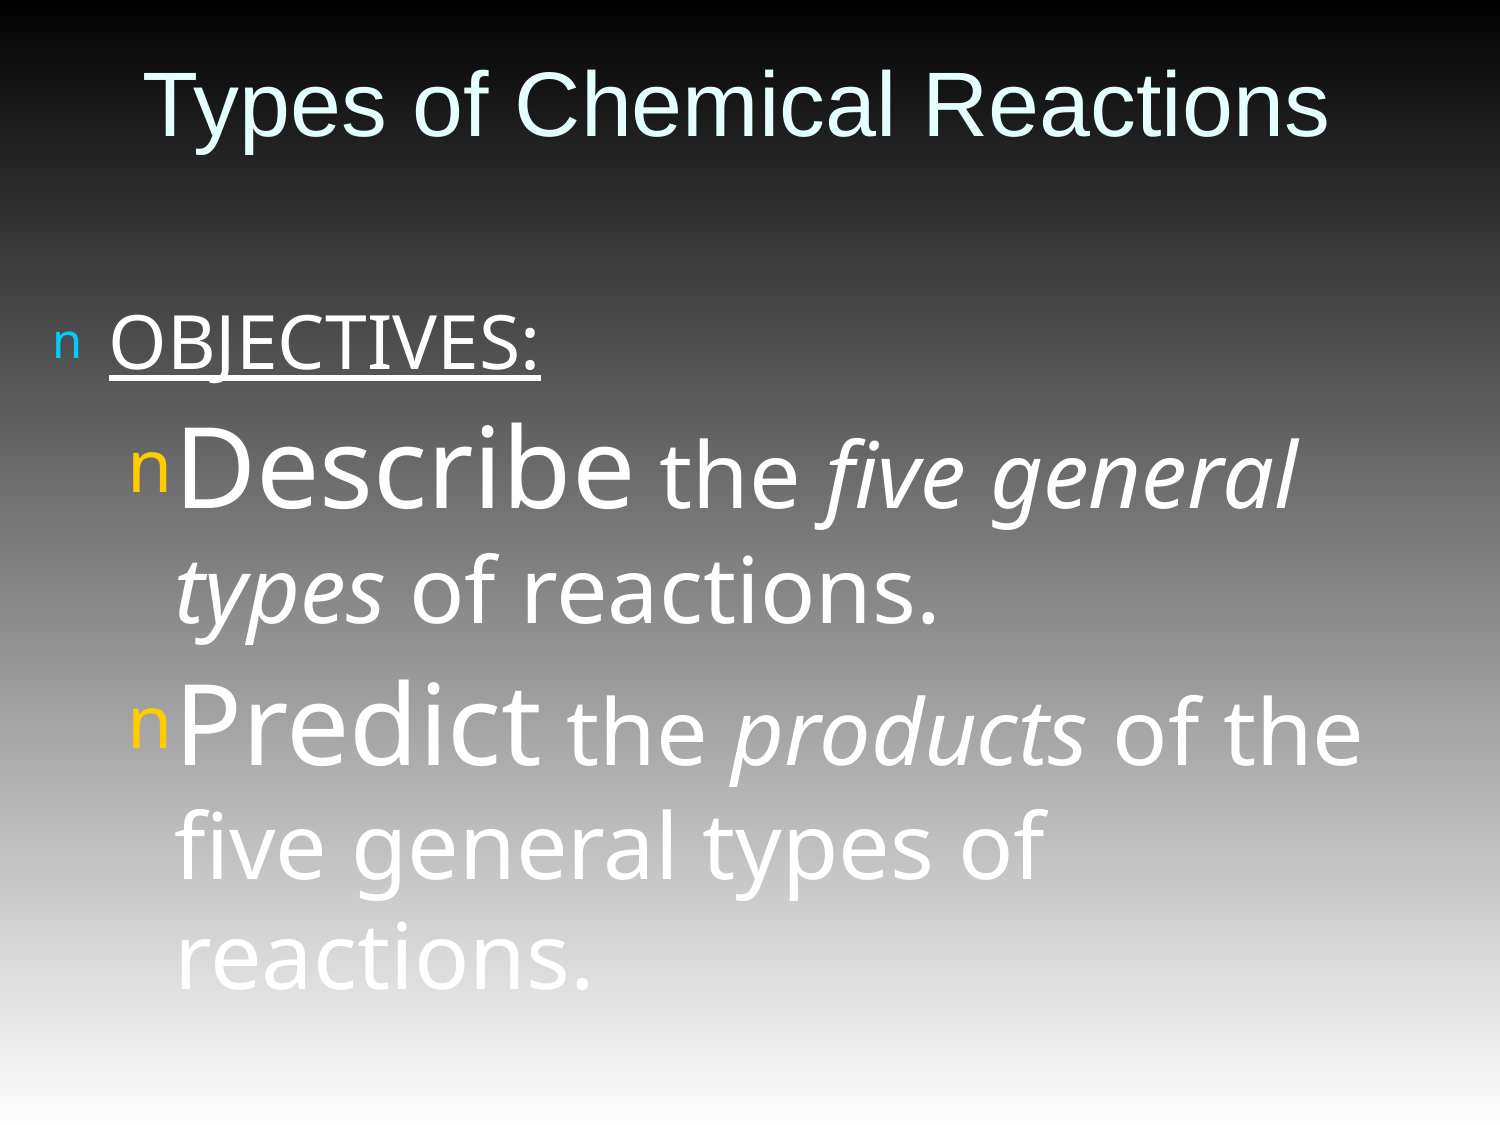

# Types of Chemical Reactions
OBJECTIVES:
Describe the five general types of reactions.
Predict the products of the five general types of reactions.